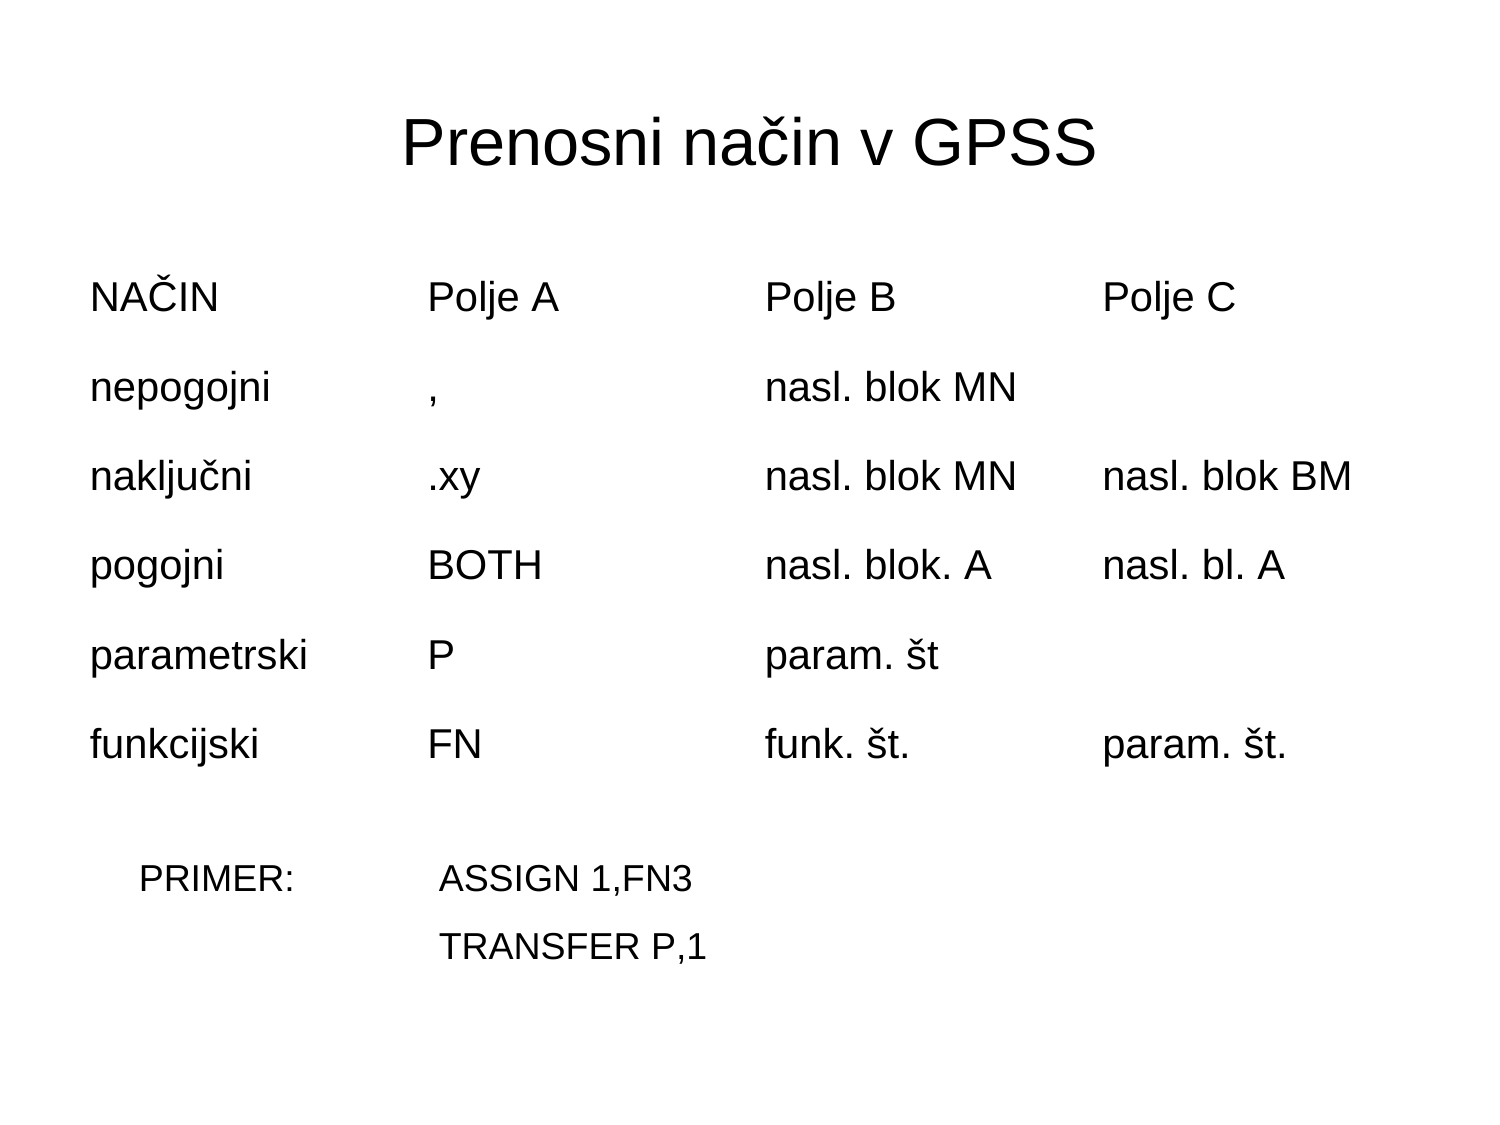

# Prenosni način v GPSS
| NAČIN | Polje A | Polje B | Polje C |
| --- | --- | --- | --- |
| nepogojni | , | nasl. blok MN | |
| naključni | .xy | nasl. blok MN | nasl. blok BM |
| pogojni | BOTH | nasl. blok. A | nasl. bl. A |
| parametrski | P | param. št | |
| funkcijski | FN | funk. št. | param. št. |
PRIMER:	ASSIGN 1,FN3
		TRANSFER P,1